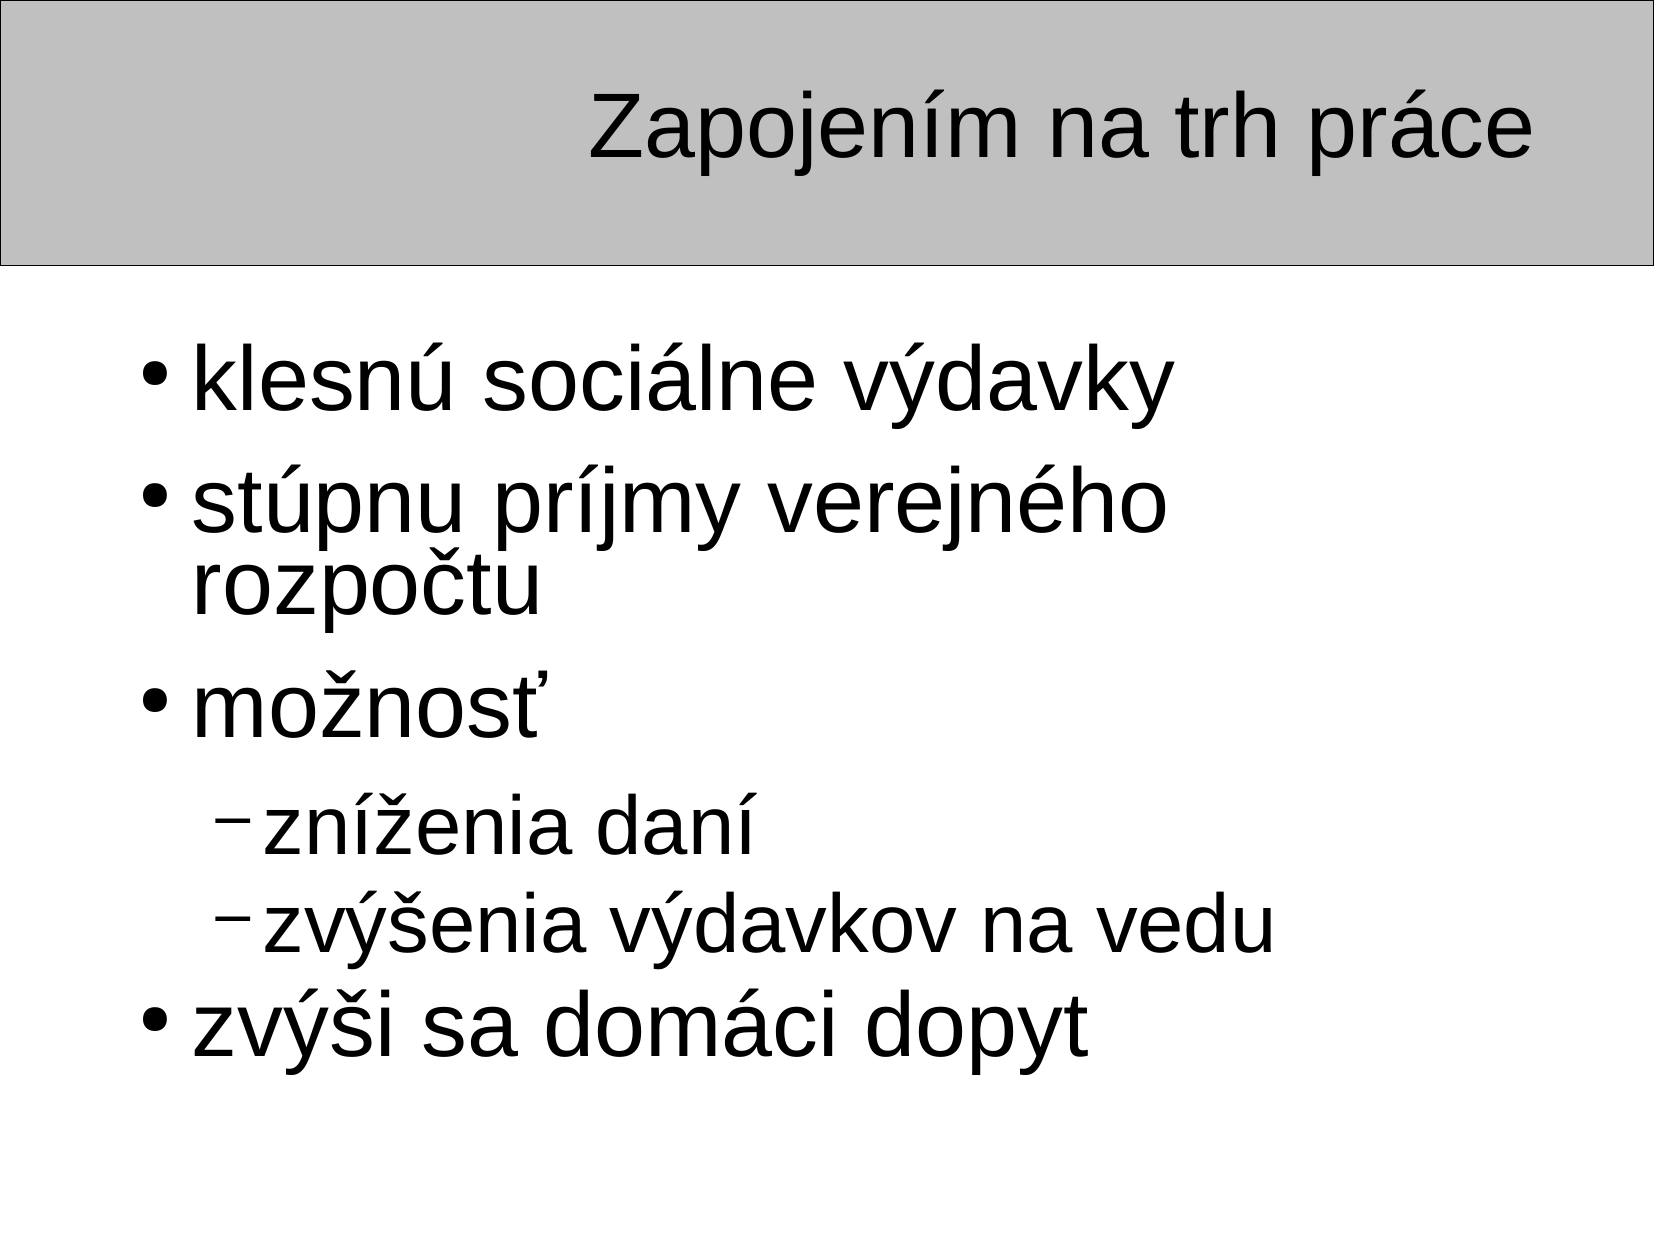

# Zapojením na trh práce
klesnú sociálne výdavky
stúpnu príjmy verejného rozpočtu
možnosť
zníženia daní
zvýšenia výdavkov na vedu
zvýši sa domáci dopyt